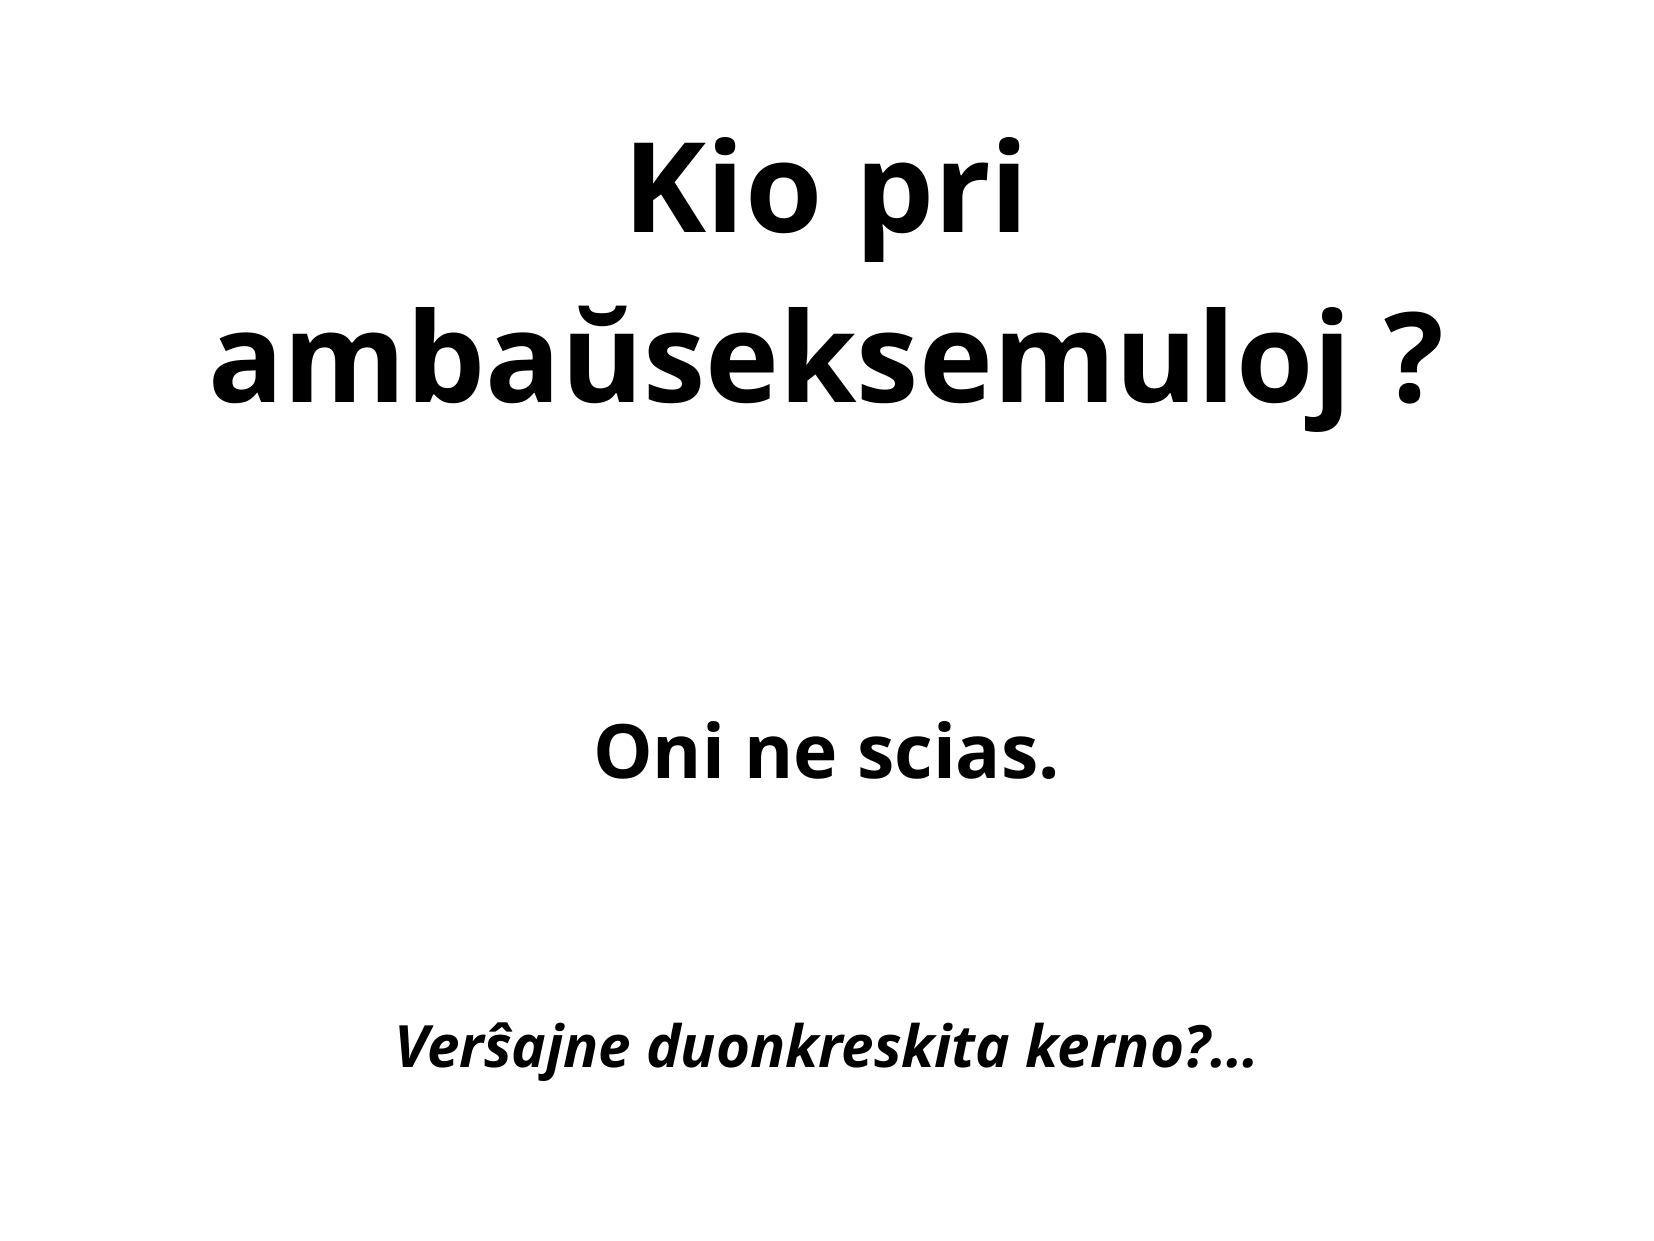

# Kio pri ambaŭseksemuloj ?
Oni ne scias.
Verŝajne duonkreskita kerno?…